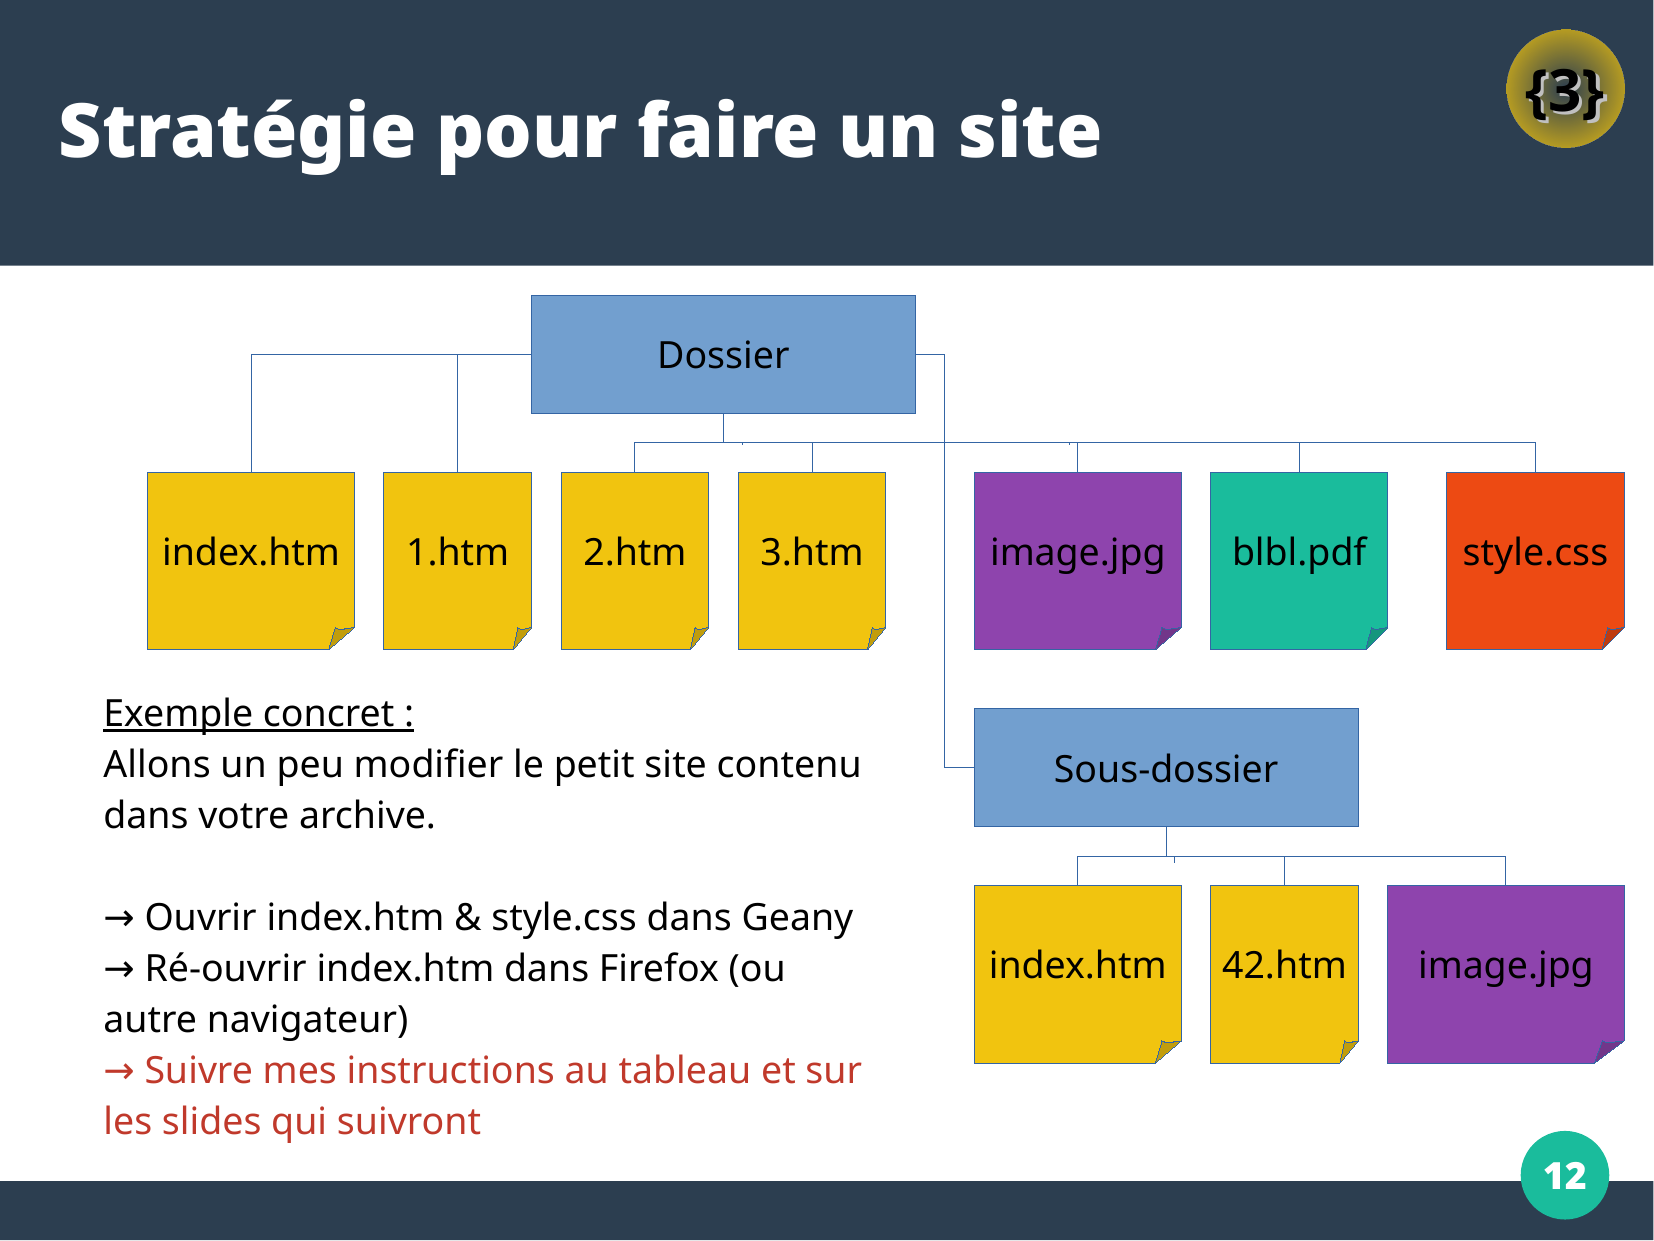

{3}
# Stratégie pour faire un site
Dossier
Dossier
index.htm
1.htm
2.htm
3.htm
style.css
image.jpg
blbl.pdf
Exemple concret :
Allons un peu modifier le petit site contenu dans votre archive.
→ Ouvrir index.htm & style.css dans Geany
→ Ré-ouvrir index.htm dans Firefox (ou autre navigateur)
→ Suivre mes instructions au tableau et sur les slides qui suivront
Sous-dossier
index.htm
42.htm
image.jpg
12